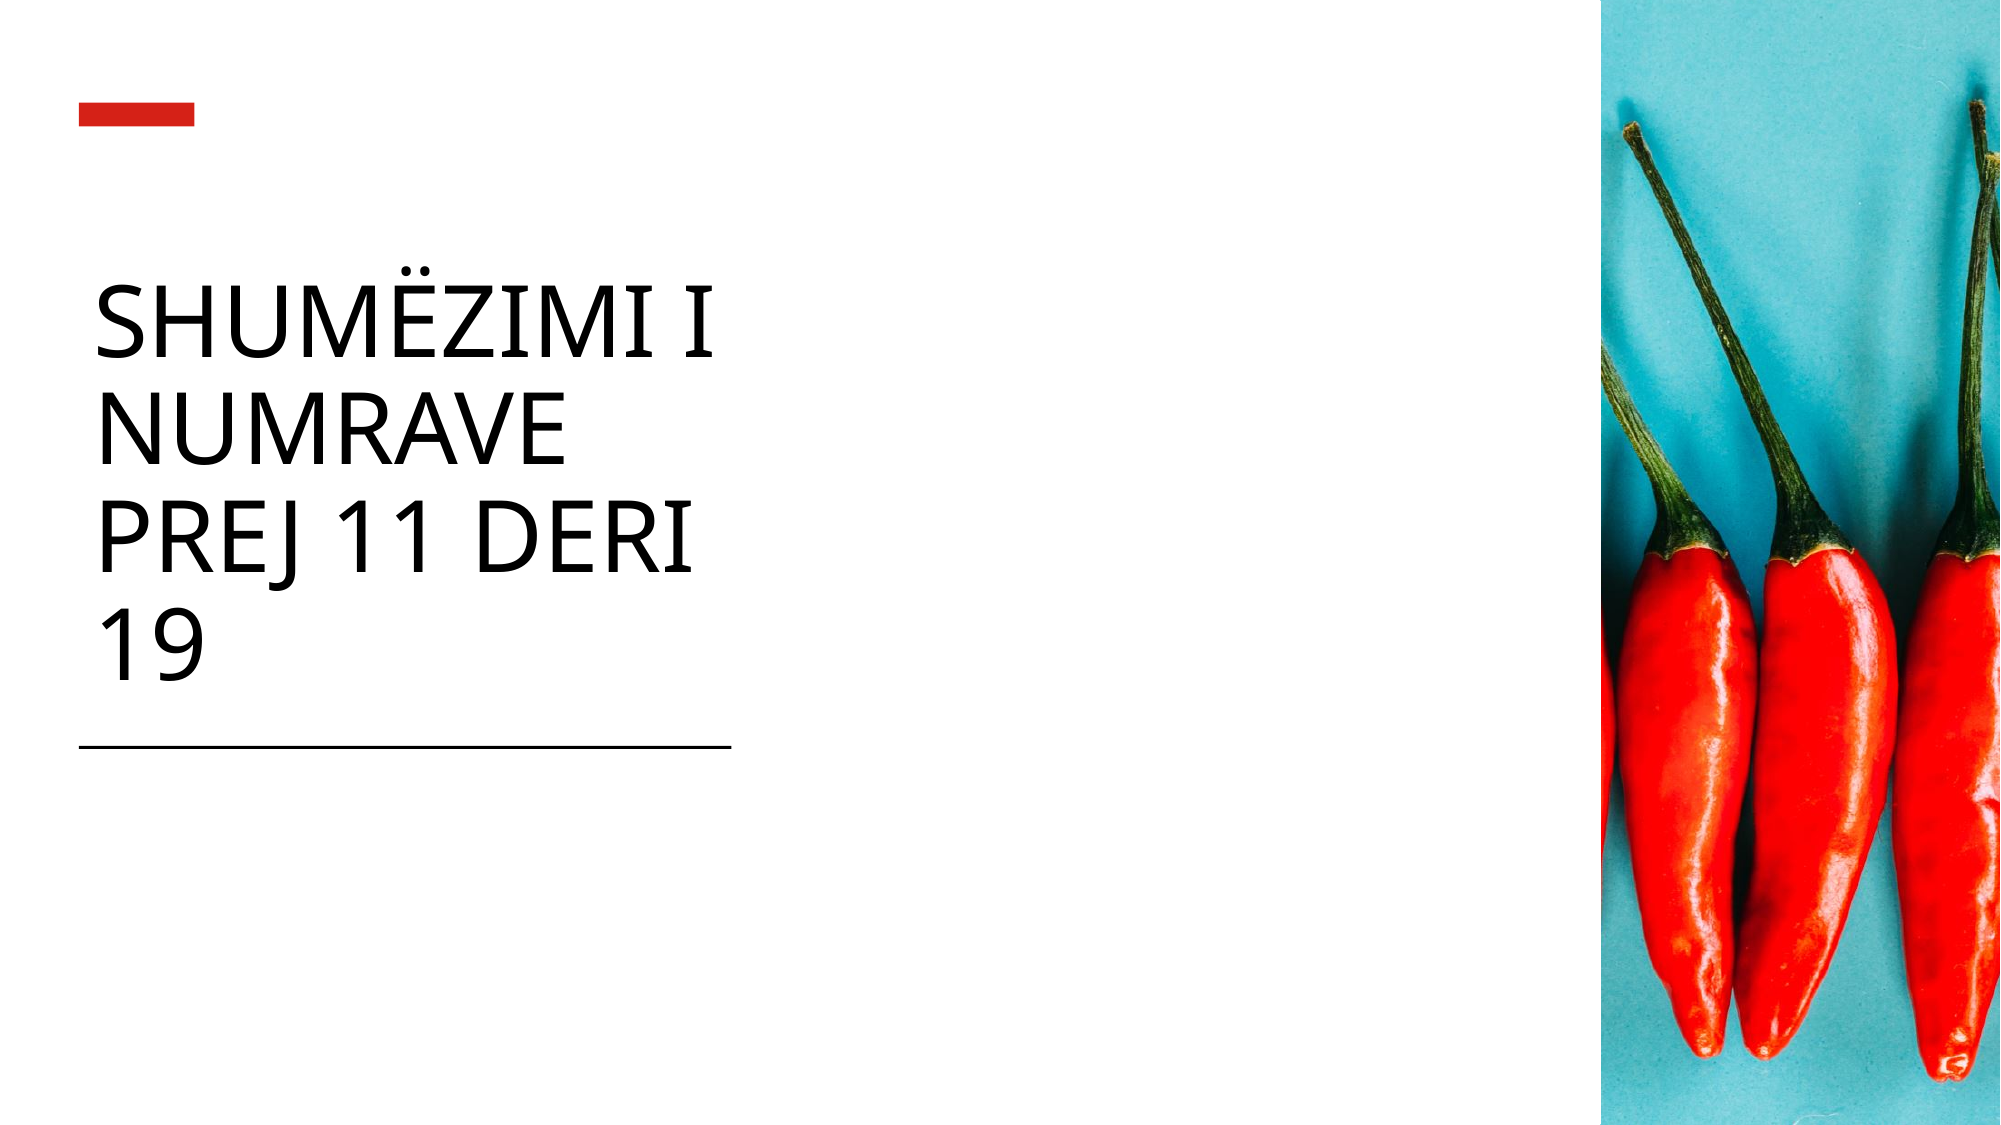

# SHUMËZIMI I NUMRAVE PREJ 11 DERI 19